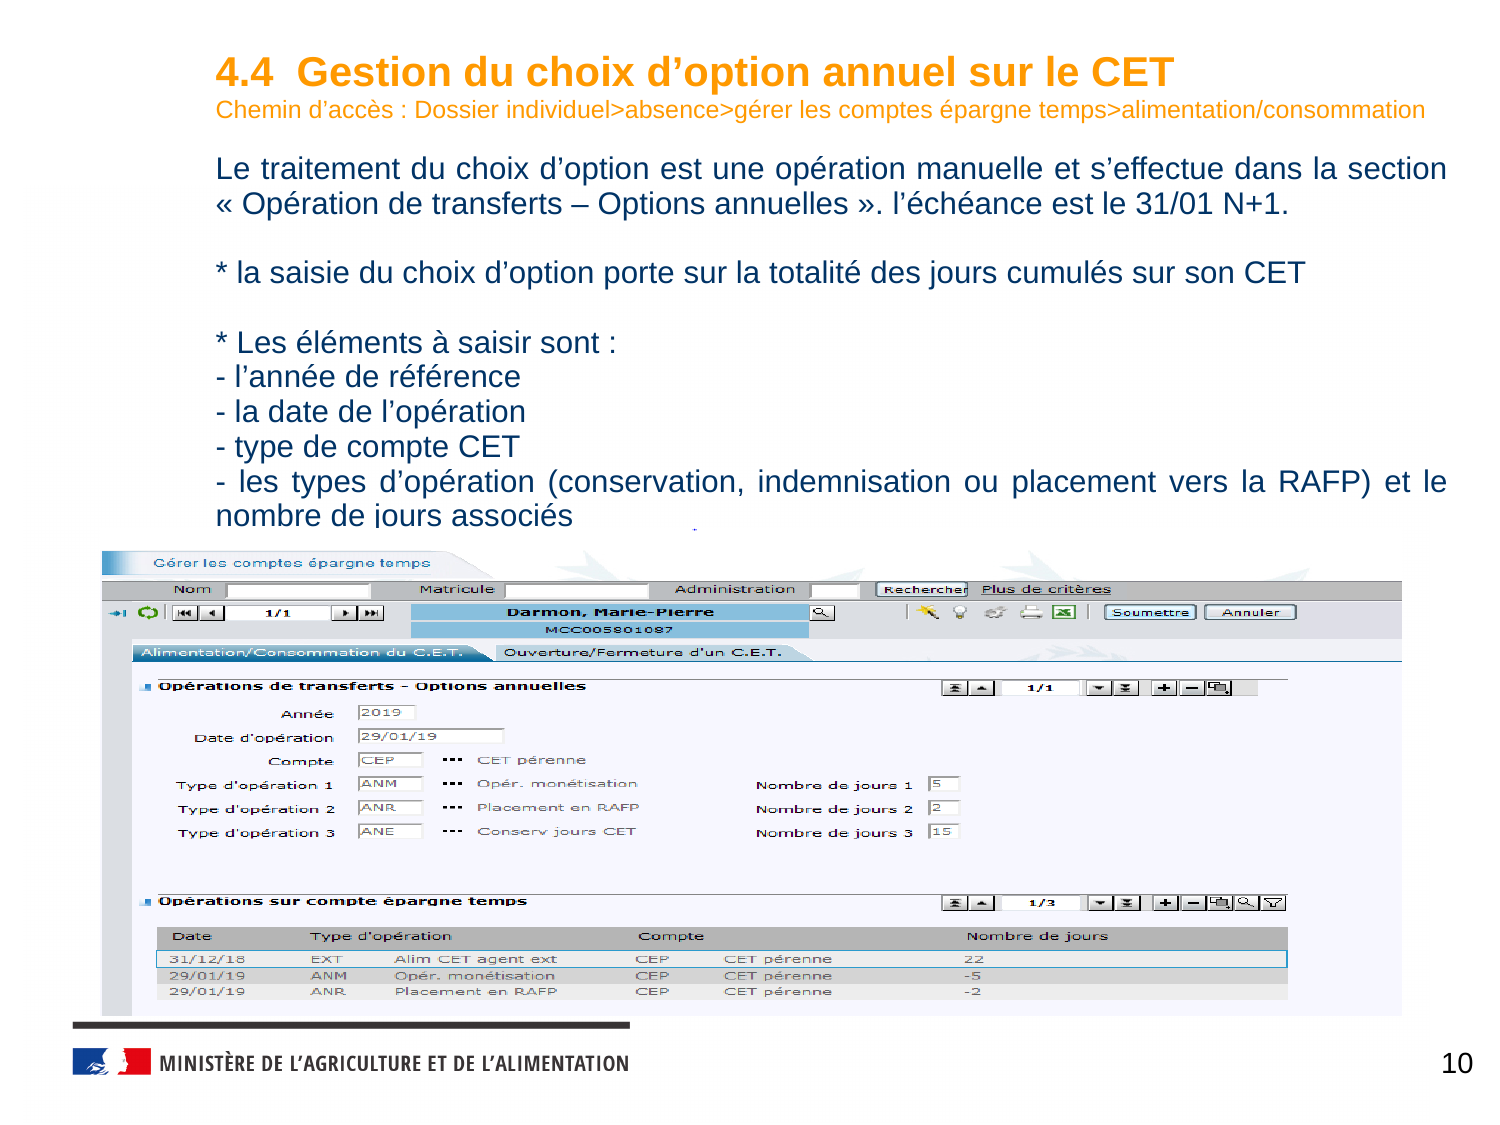

4.4 Gestion du choix d’option annuel sur le CET
Chemin d’accès : Dossier individuel>absence>gérer les comptes épargne temps>alimentation/consommation
Le traitement du choix d’option est une opération manuelle et s’effectue dans la section « Opération de transferts – Options annuelles ». l’échéance est le 31/01 N+1.
* la saisie du choix d’option porte sur la totalité des jours cumulés sur son CET
* Les éléments à saisir sont :
- l’année de référence
- la date de l’opération
- type de compte CET
- les types d’opération (conservation, indemnisation ou placement vers la RAFP) et le nombre de jours associés